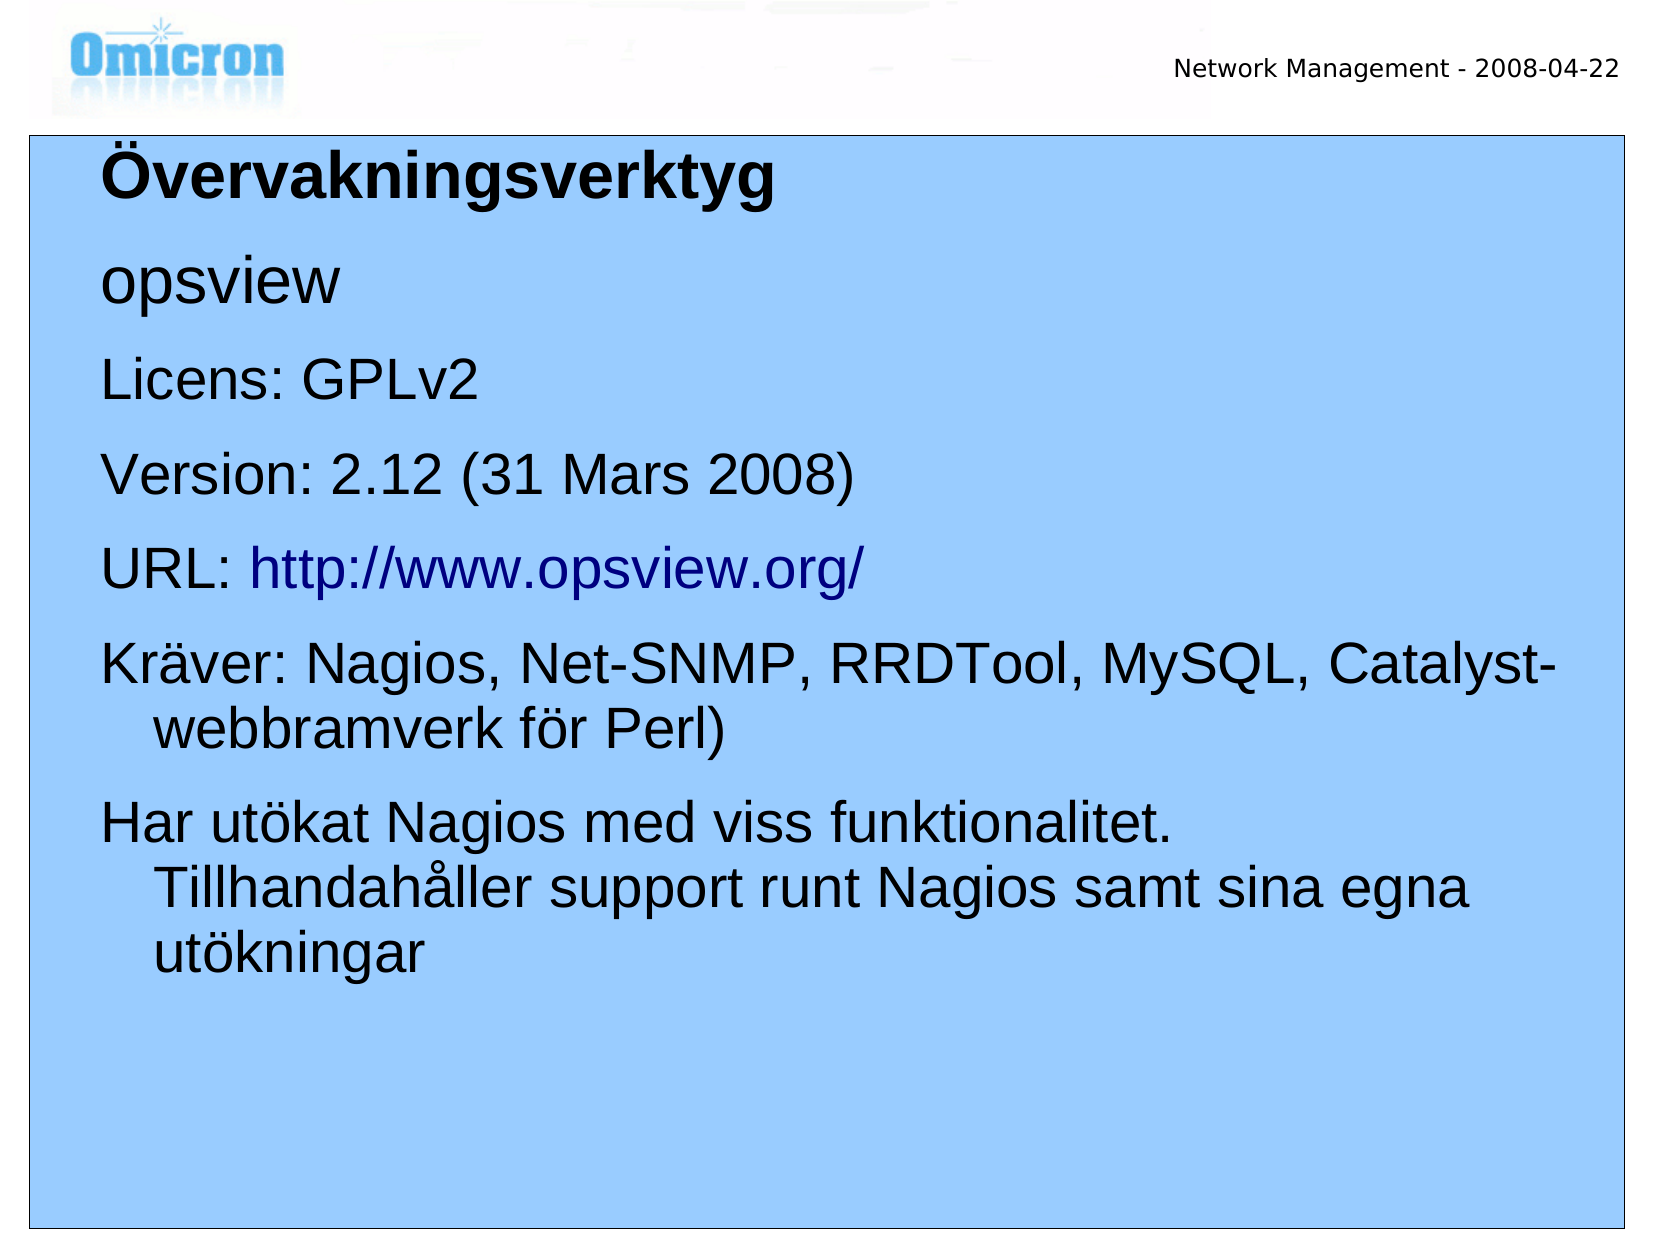

Network Management - 2008-04-22
Övervakningsverktyg
opsview
Licens: GPLv2
Version: 2.12 (31 Mars 2008)
URL: http://www.opsview.org/
Kräver: Nagios, Net-SNMP, RRDTool, MySQL, Catalyst-webbramverk för Perl)
Har utökat Nagios med viss funktionalitet. Tillhandahåller support runt Nagios samt sina egna utökningar
#